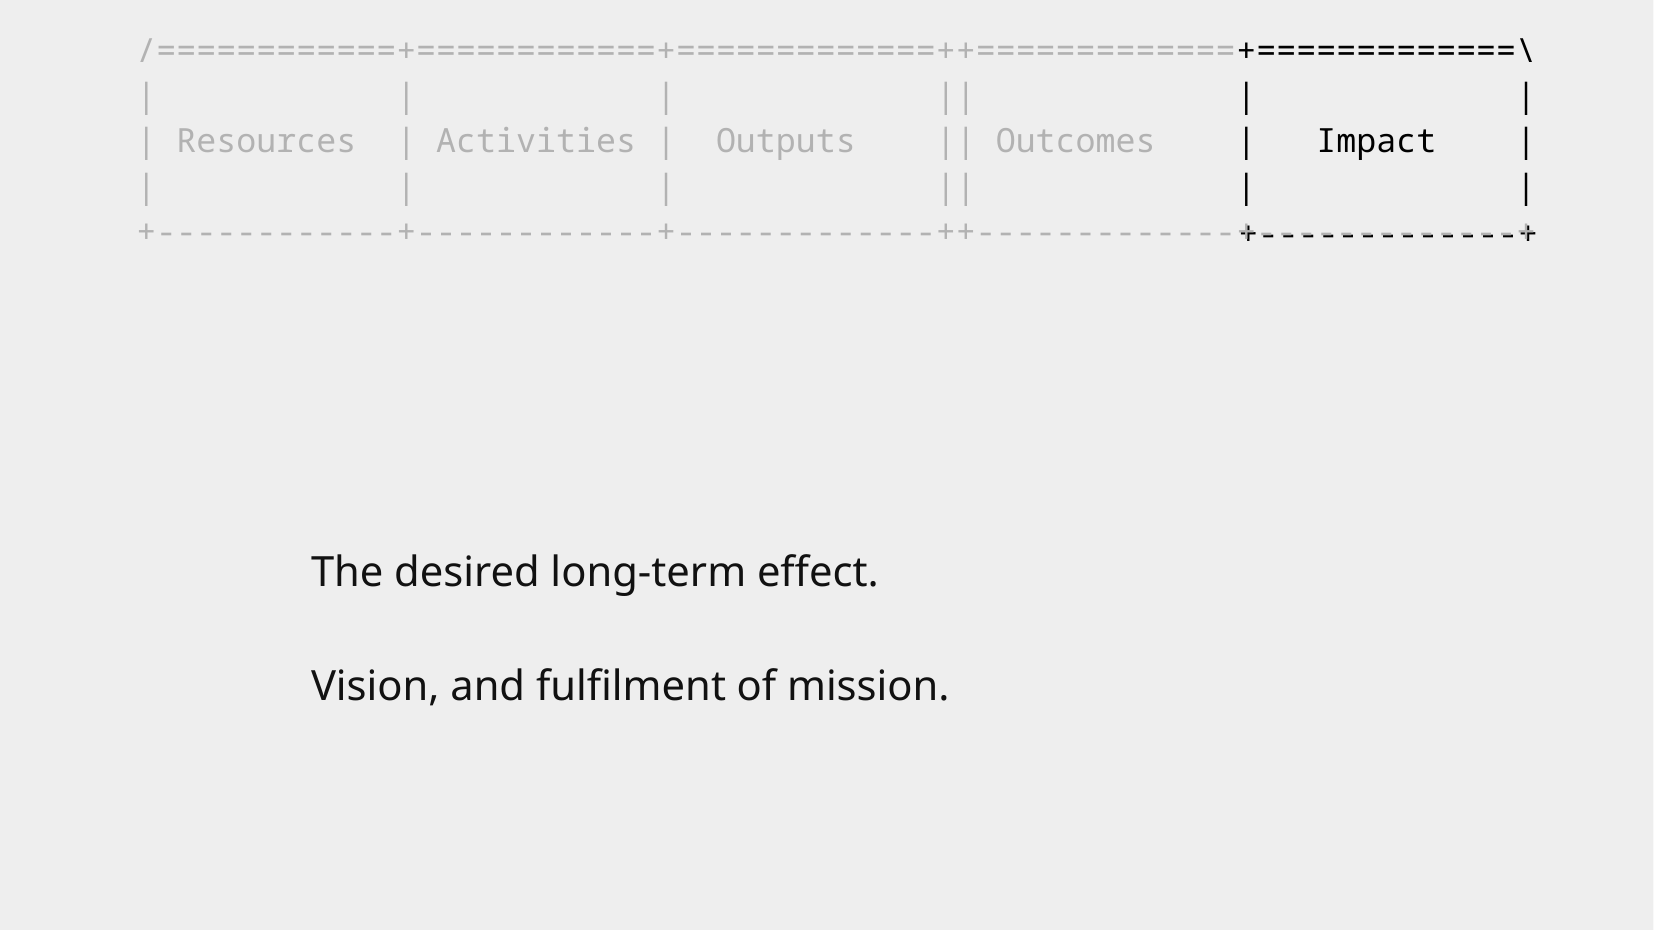

# /============+============+=============++=============+=============\
 | | | || | |
 | Resources | Activities | Outputs || Outcomes | Impact |
 | | | || | |
 +------------+------------+-------------++-------------+-------------+
The desired long-term effect.
Vision, and fulfilment of mission.